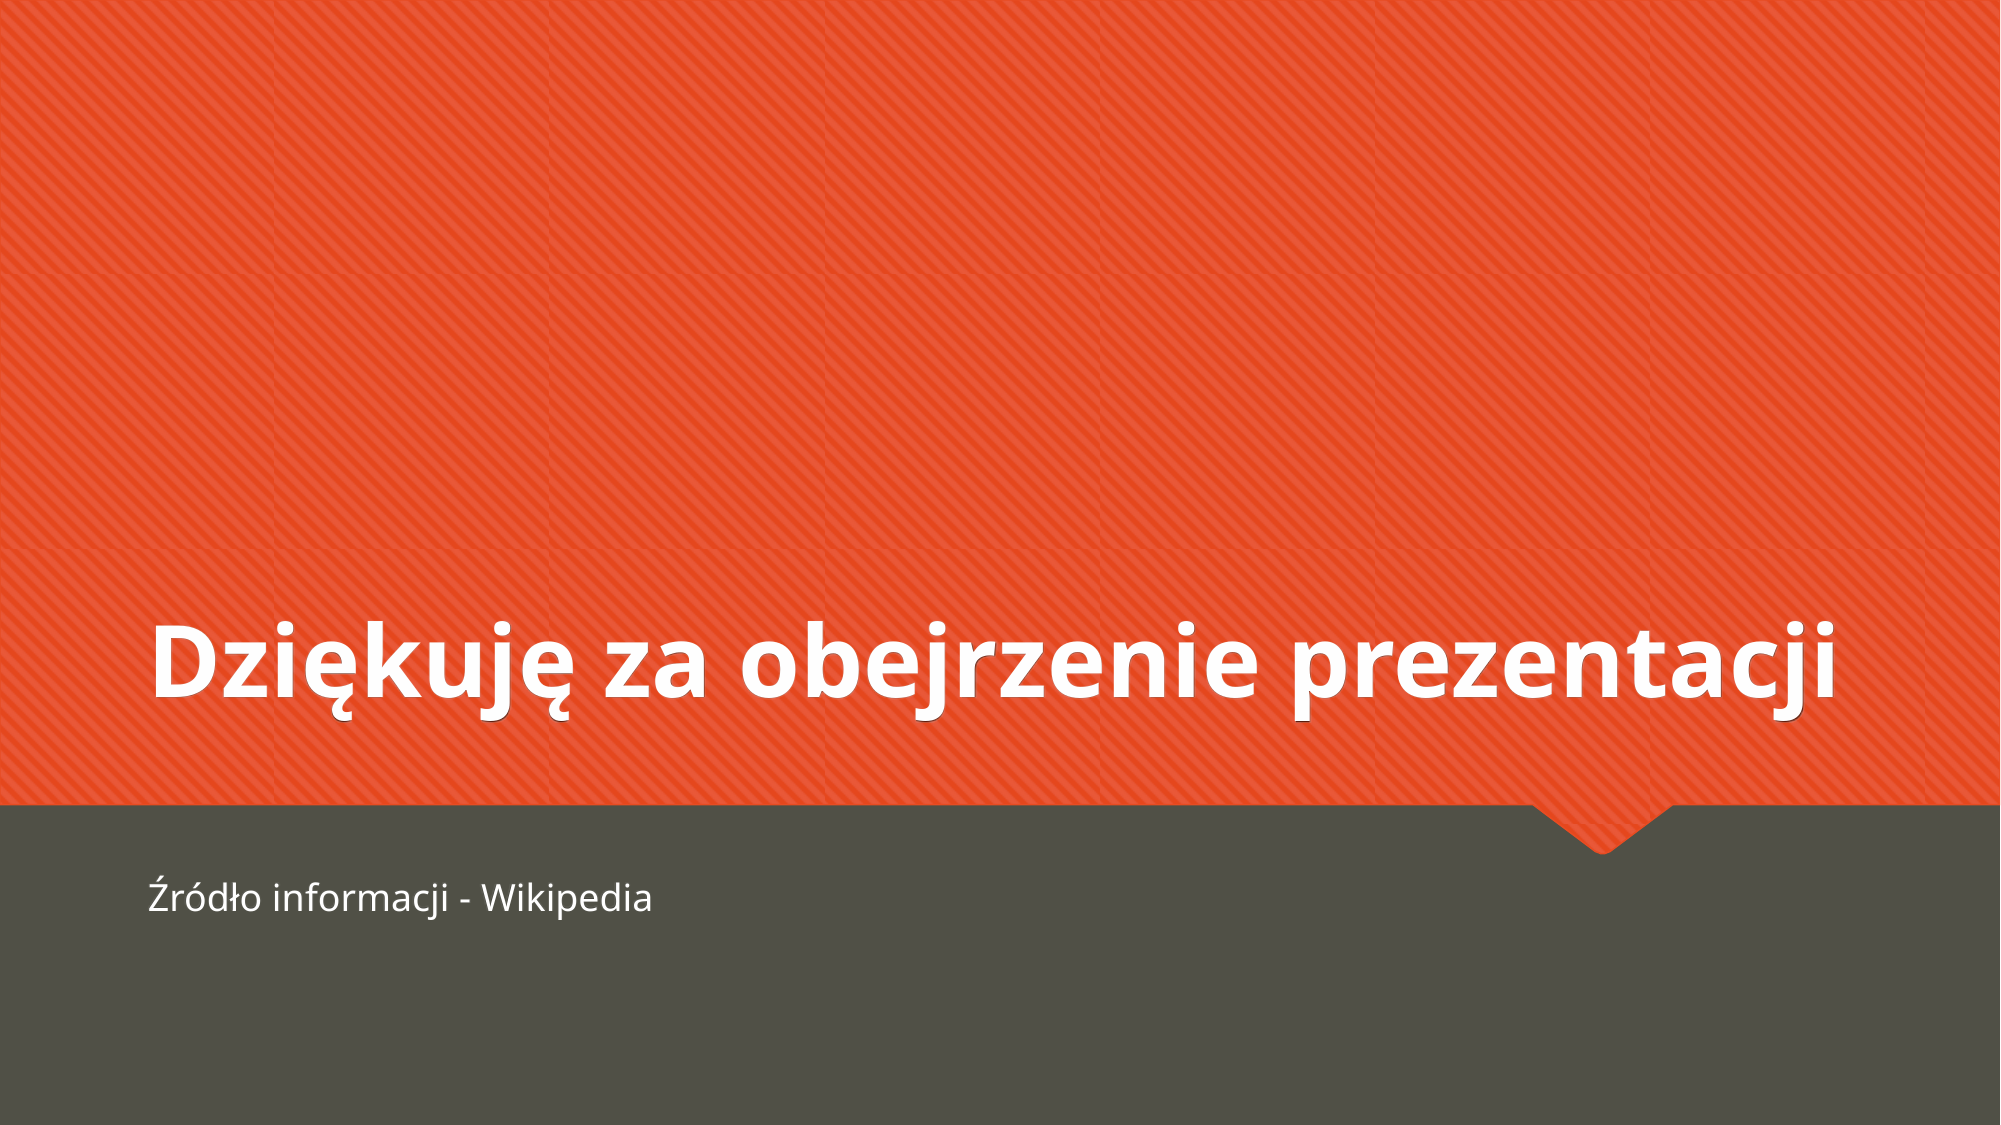

# Dziękuję za obejrzenie prezentacji
Źródło informacji - Wikipedia